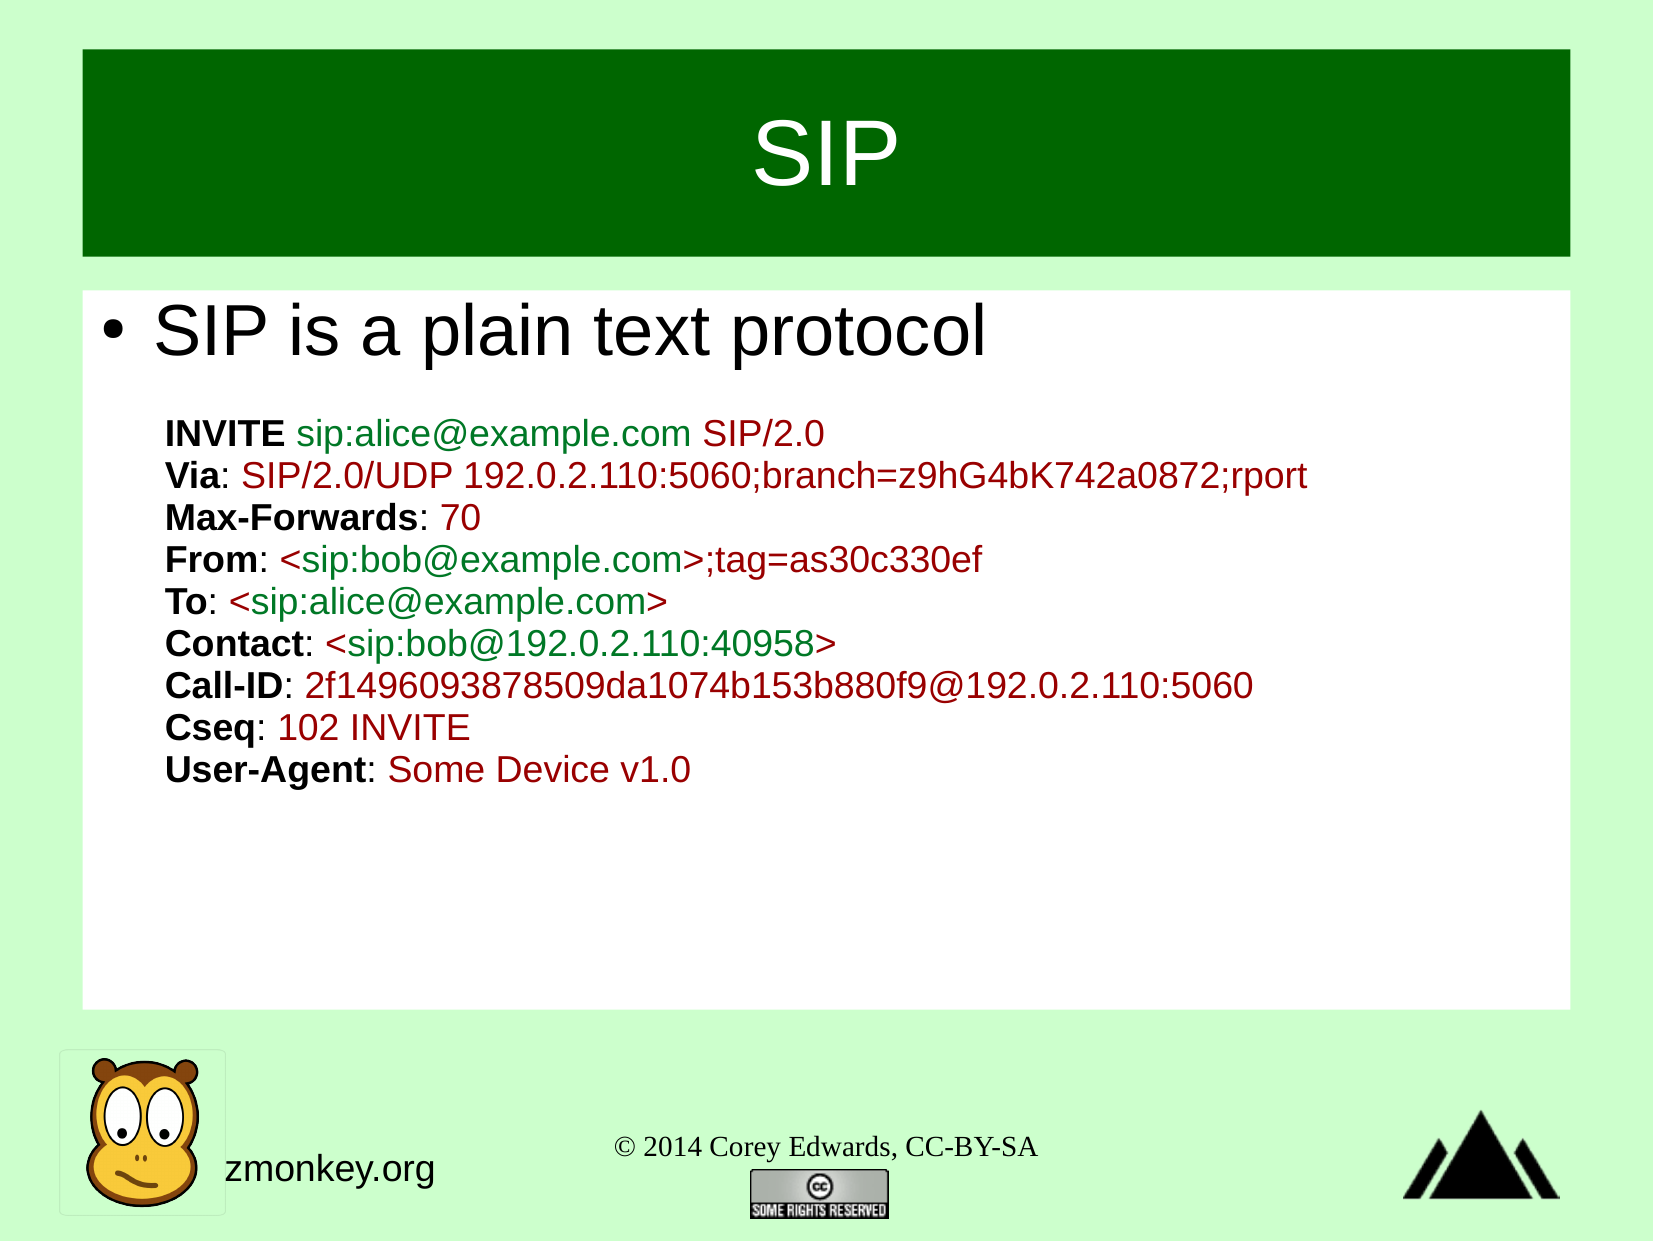

# SIP
SIP is a plain text protocol
INVITE sip:alice@example.com SIP/2.0
Via: SIP/2.0/UDP 192.0.2.110:5060;branch=z9hG4bK742a0872;rport
Max-Forwards: 70
From: <sip:bob@example.com>;tag=as30c330ef
To: <sip:alice@example.com>
Contact: <sip:bob@192.0.2.110:40958>
Call-ID: 2f1496093878509da1074b153b880f9@192.0.2.110:5060
Cseq: 102 INVITE
User-Agent: Some Device v1.0